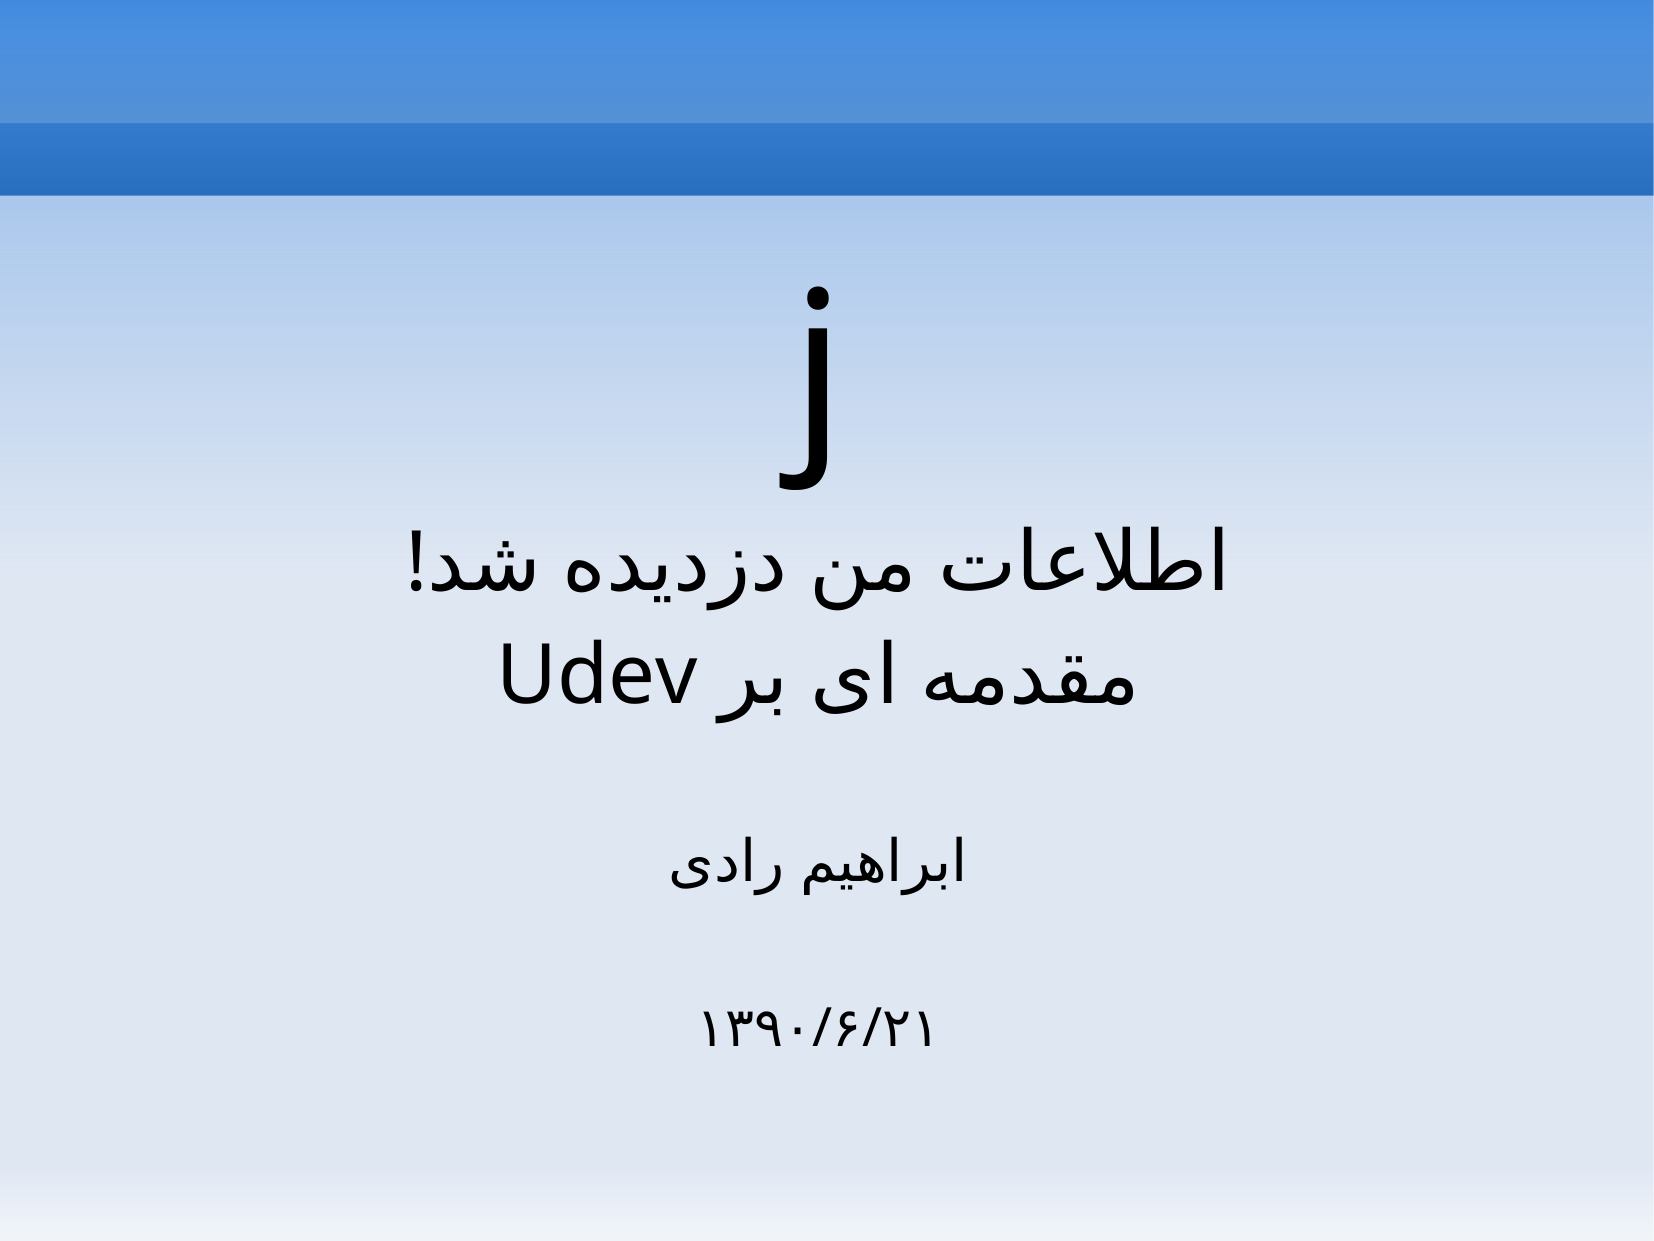

# j
اطلاعات من دزدیده شد!
مقدمه‌ ای بر Udev
ابراهیم رادی
۱۳۹۰/۶/۲۱